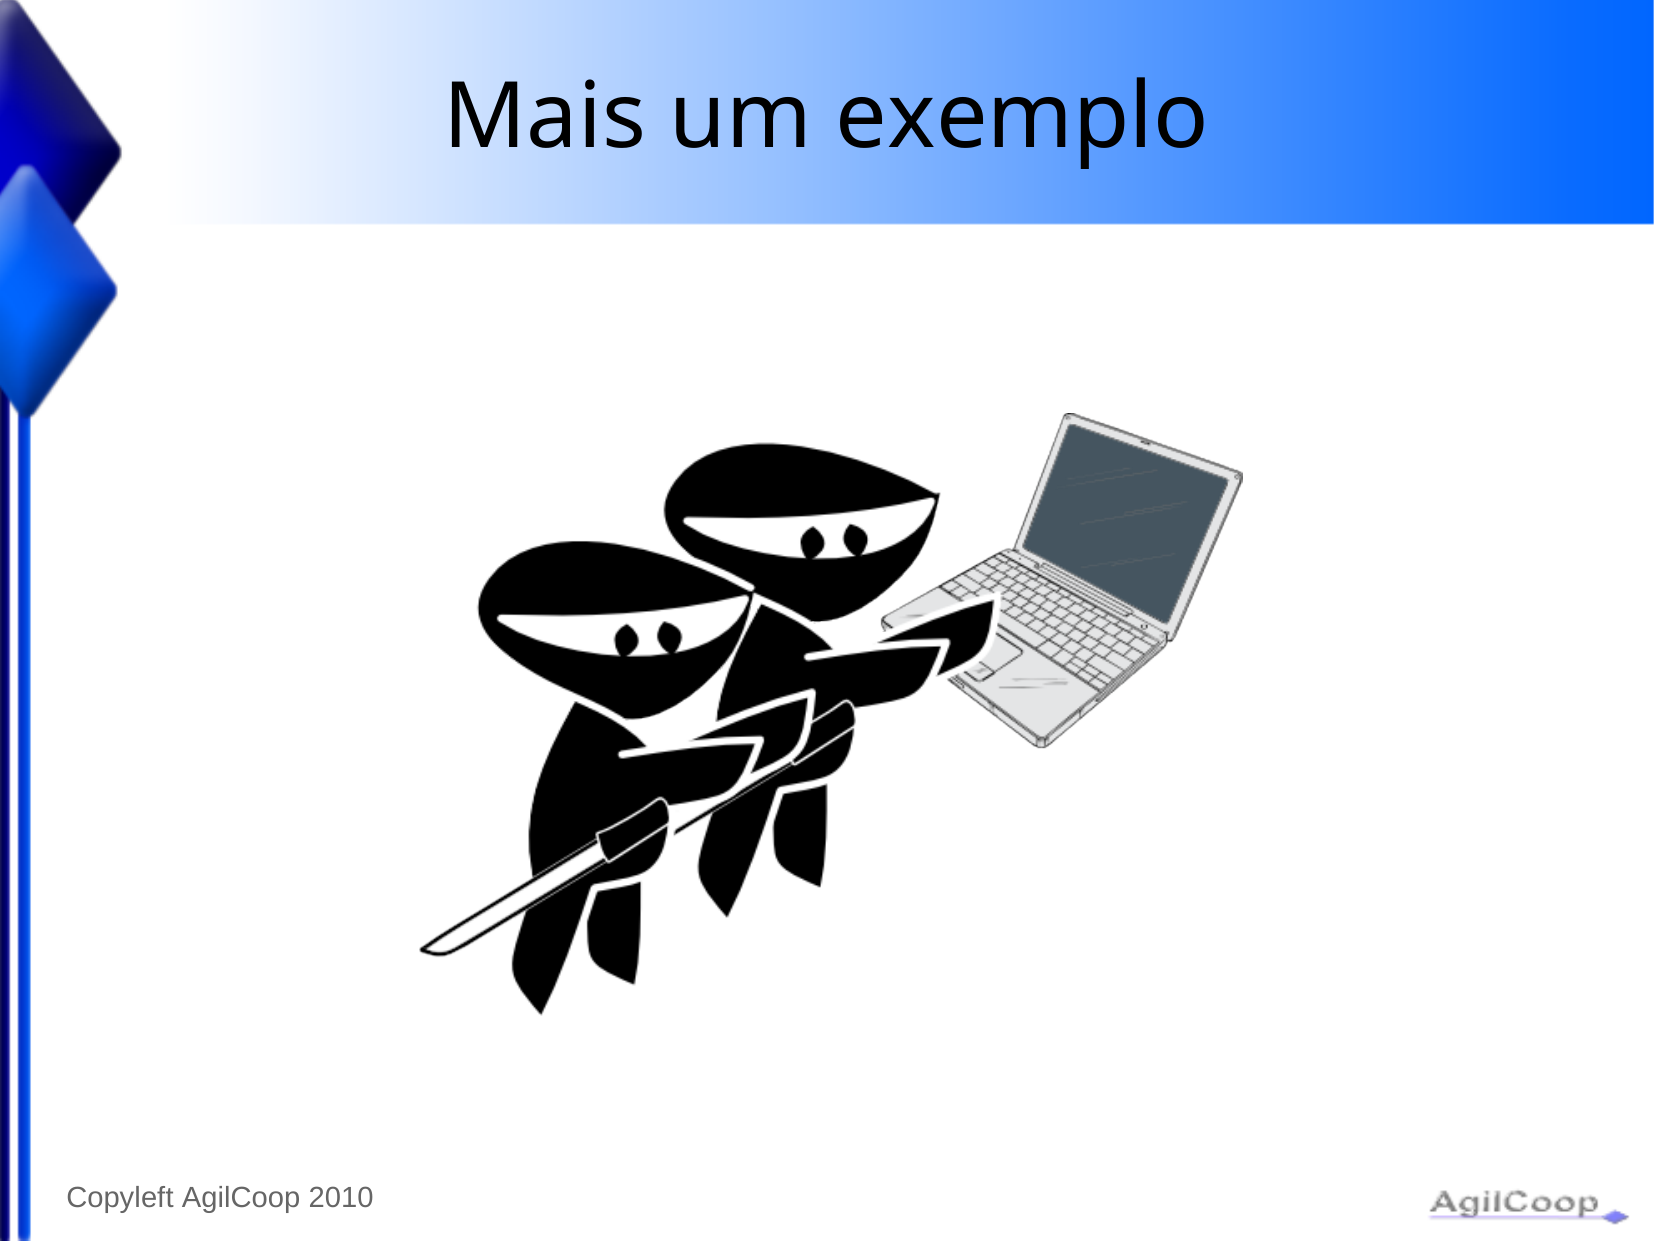

# Mais um exemplo
Copyleft AgilCoop 2010